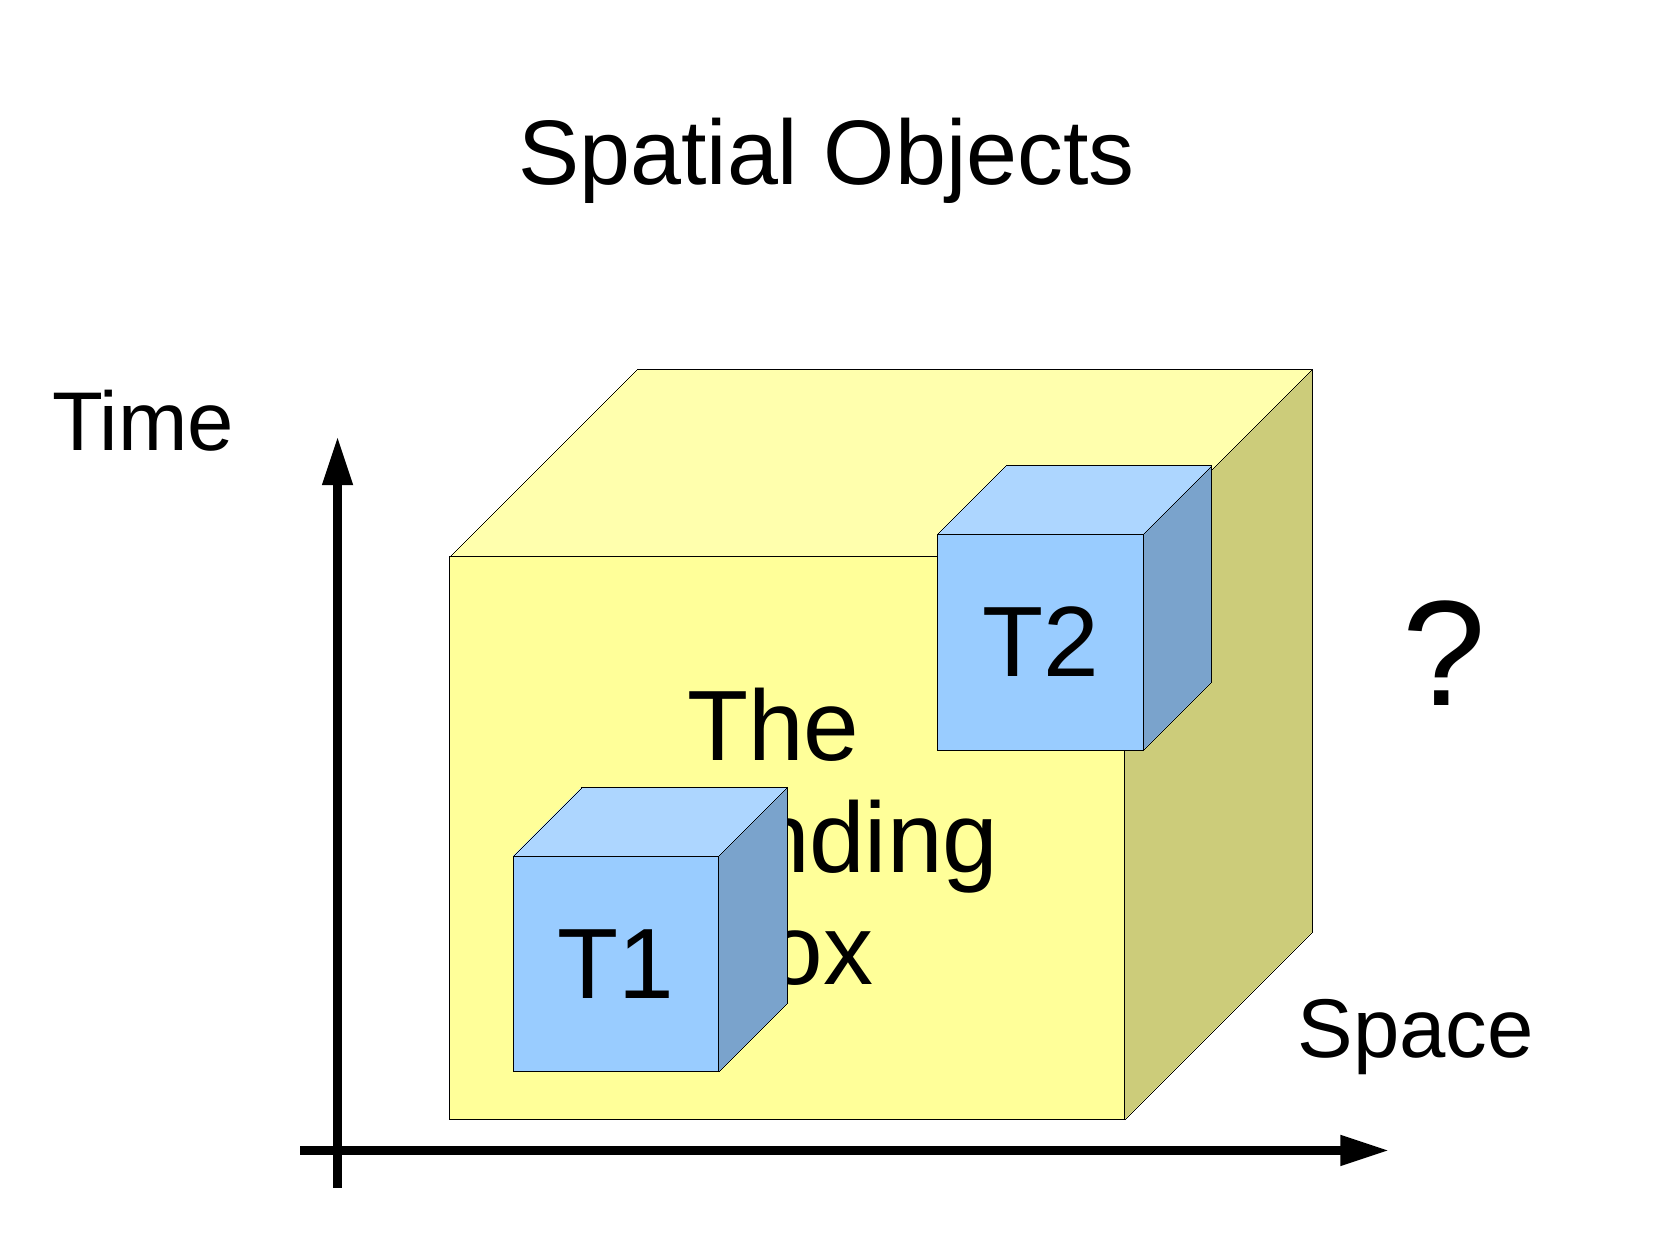

# Spatial Objects
Time
The
Bounding
Box
T2
?
T1
Space